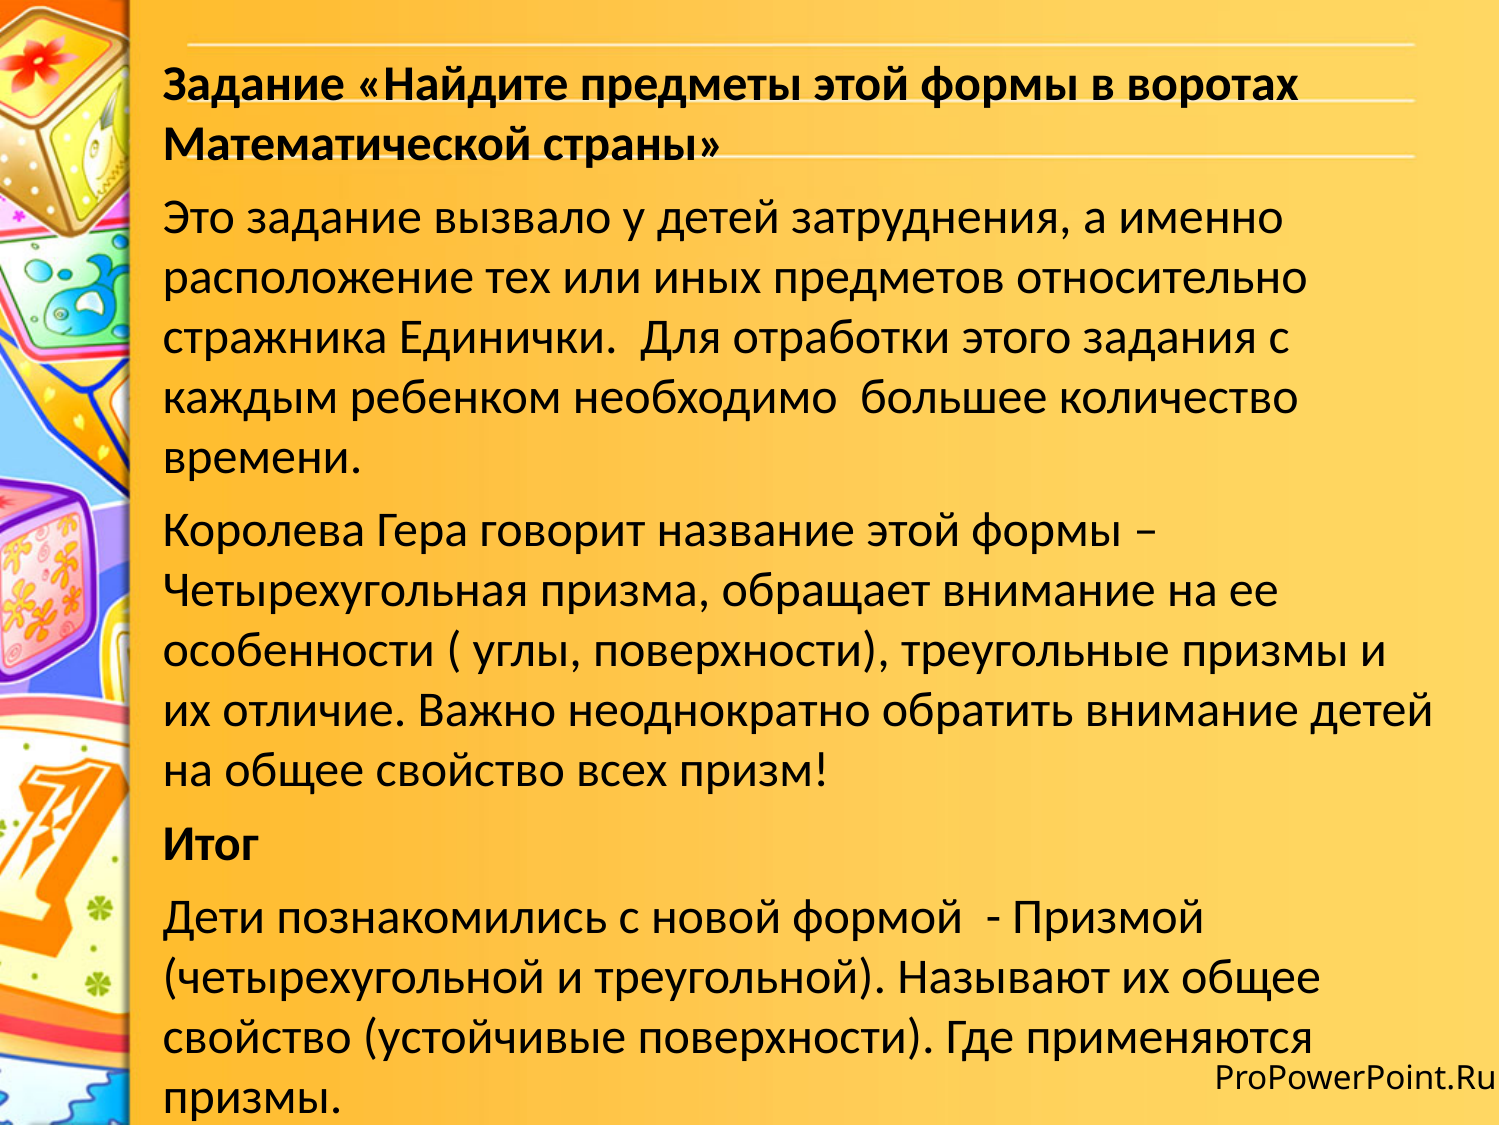

#
Задание «Найдите предметы этой формы в воротах Математической страны»
Это задание вызвало у детей затруднения, а именно расположение тех или иных предметов относительно стражника Единички. Для отработки этого задания с каждым ребенком необходимо большее количество времени.
Королева Гера говорит название этой формы – Четырехугольная призма, обращает внимание на ее особенности ( углы, поверхности), треугольные призмы и их отличие. Важно неоднократно обратить внимание детей на общее свойство всех призм!
Итог
Дети познакомились с новой формой - Призмой (четырехугольной и треугольной). Называют их общее свойство (устойчивые поверхности). Где применяются призмы.